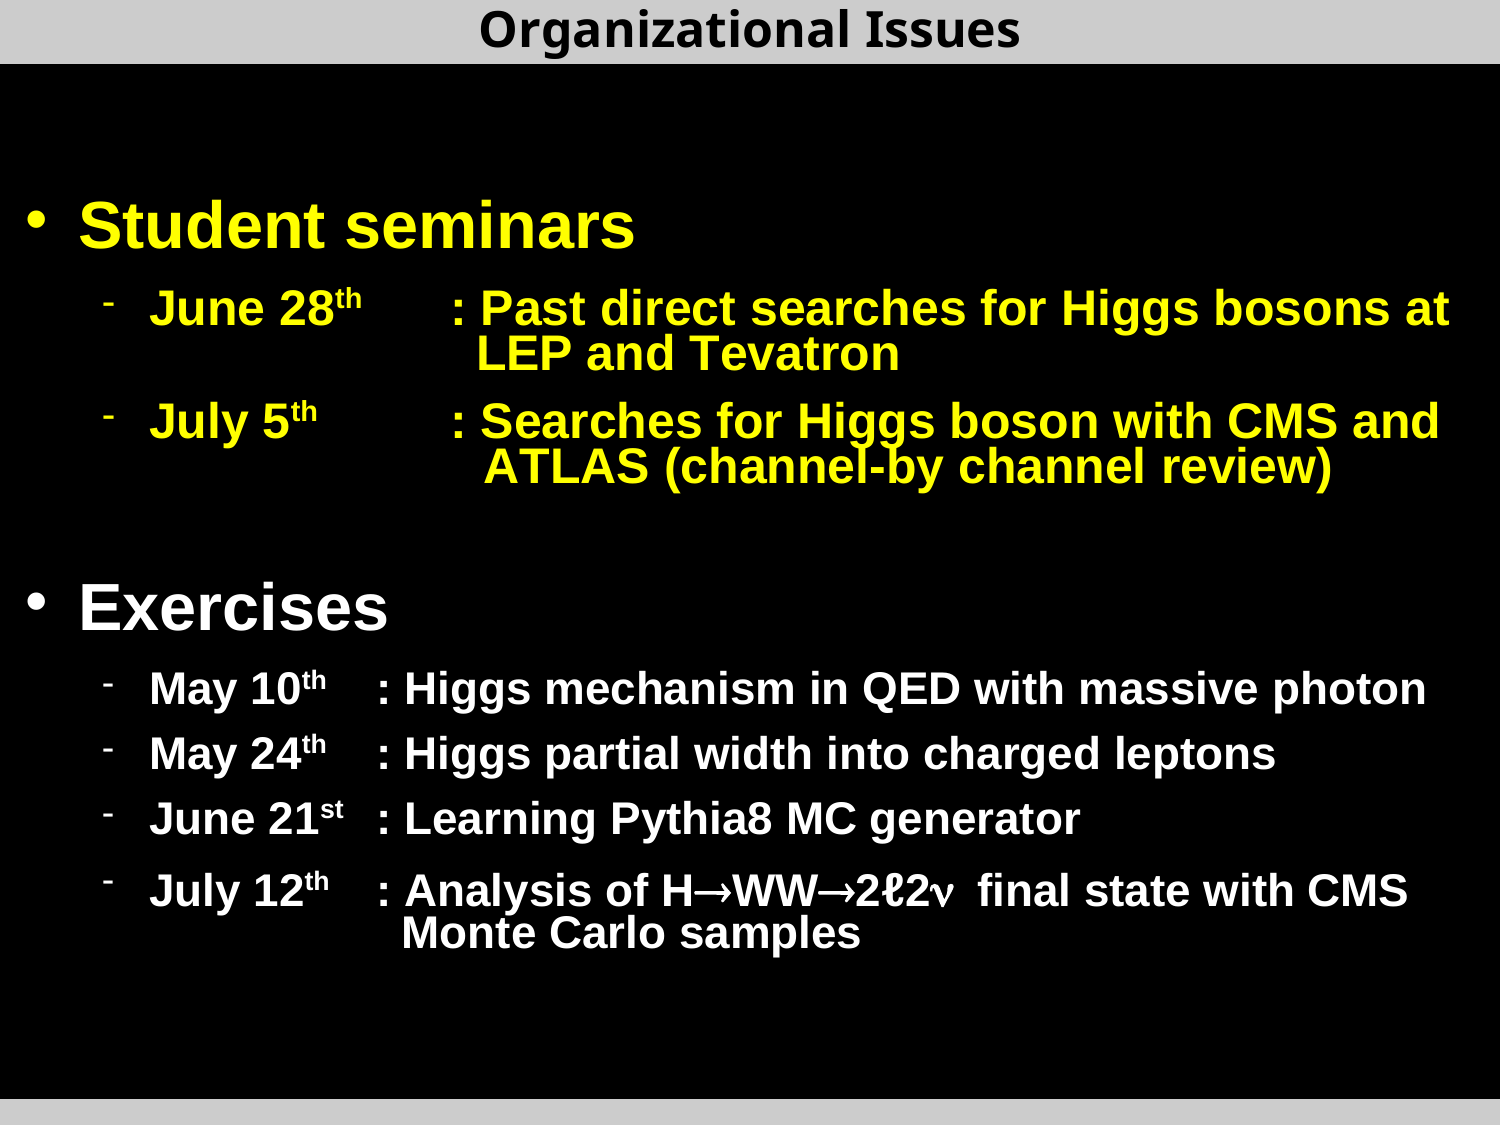

# Organizational Issues
Student seminars
June 28th 	: Past direct searches for Higgs bosons at 		 LEP and Tevatron
July 5th 		: Searches for Higgs boson with CMS and ATLAS (channel-by channel review)
Exercises
May 10th	: Higgs mechanism in QED with massive photon
May 24th	: Higgs partial width into charged leptons
June 21st	: Learning Pythia8 MC generator
July 12th	: Analysis of HWW2ℓ2n final state with CMS 					 Monte Carlo samples